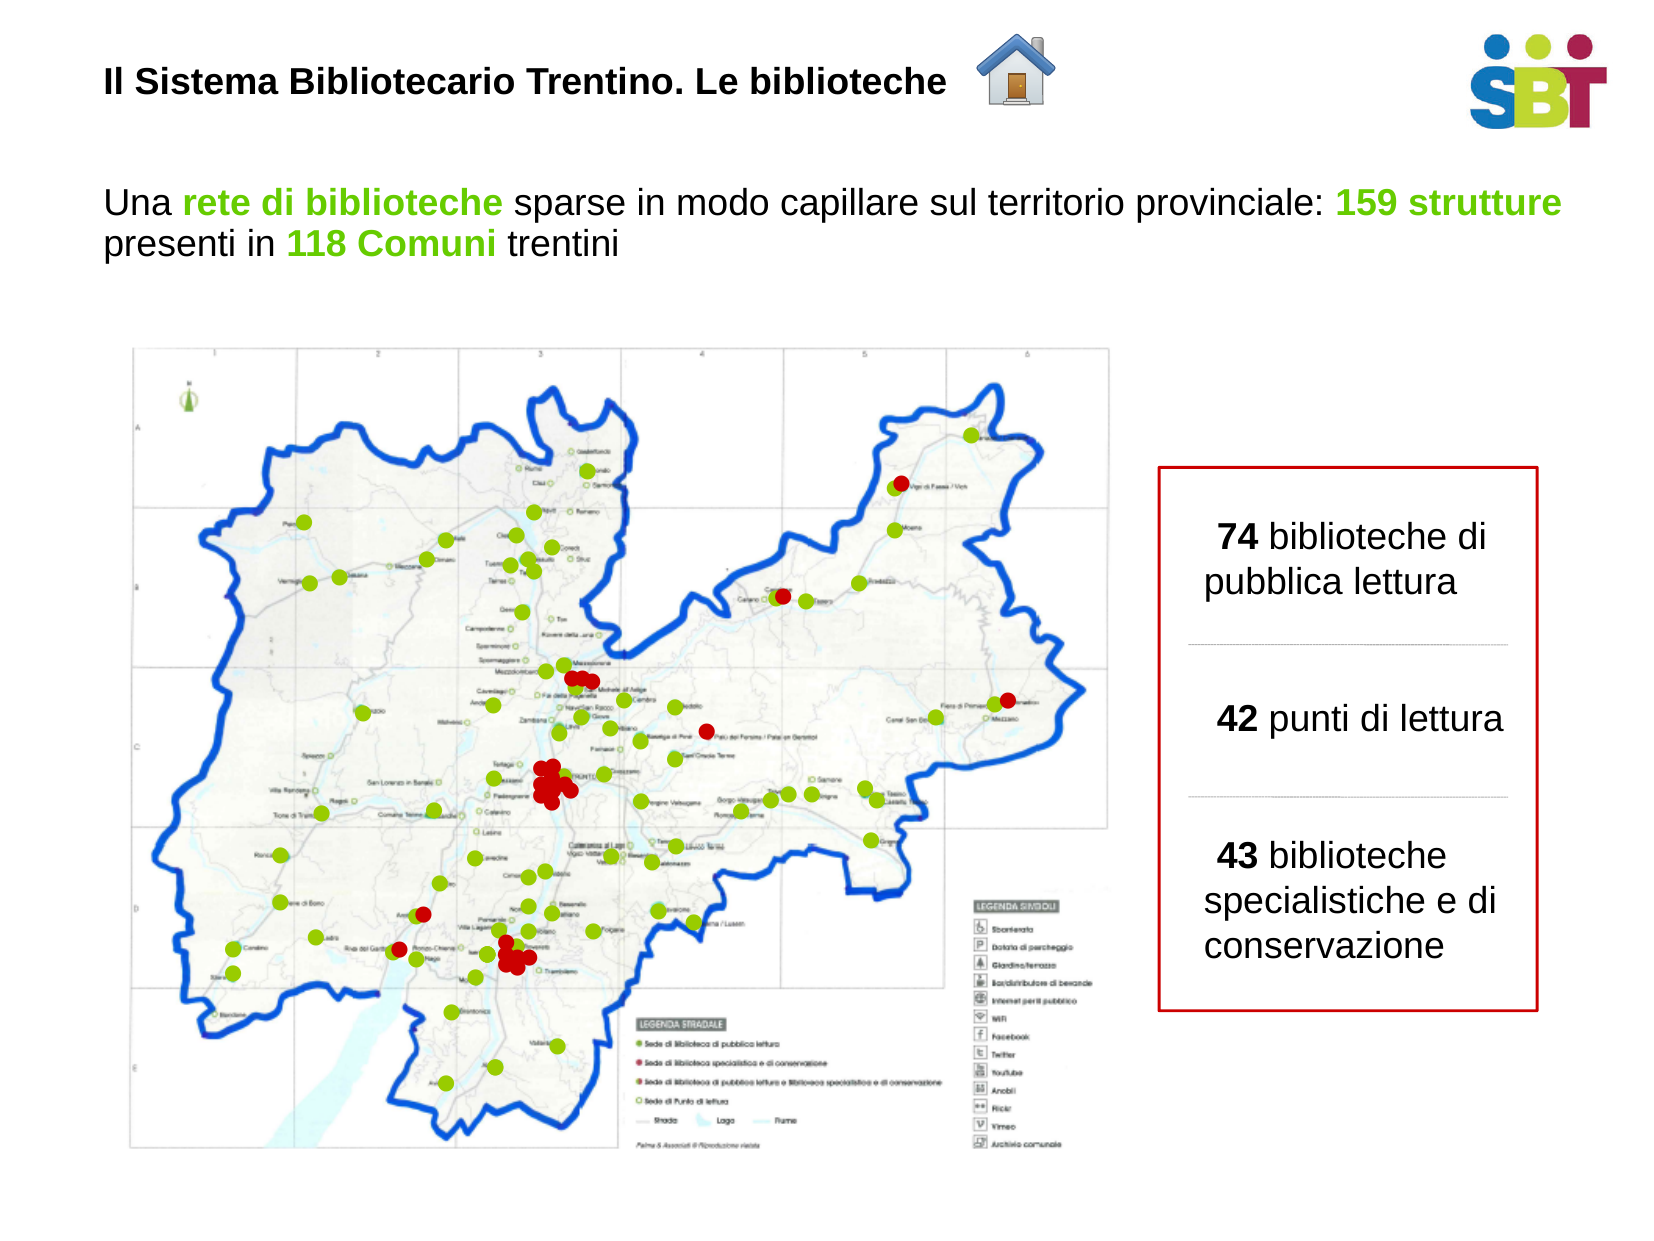

Il Sistema Bibliotecario Trentino. Le biblioteche
Una rete di biblioteche sparse in modo capillare sul territorio provinciale: 159 strutture presenti in 118 Comuni trentini
●
●
●
●
●
●
●
●
74 biblioteche di pubblica lettura
42 punti di lettura
●
●
●
●
●
●
●
●
●
●
●
●
●
●
●
●
●
●
●
●
●
●
●
●
●
●
●
●
●
●
●
●
●
●
●
●
●
●
●
●
●
●
●
●
●
●
●
●
●
●
●
●
●
●
●
●
●
43 biblioteche specialistiche e di conservazione
●
●
●
●
●
●
●
●
●
●
●
●
●
●
●
●
●
●
●
●
●
●
●
●
●
●
●
●
●
●
●
●
●
●
●
●
●
●
●